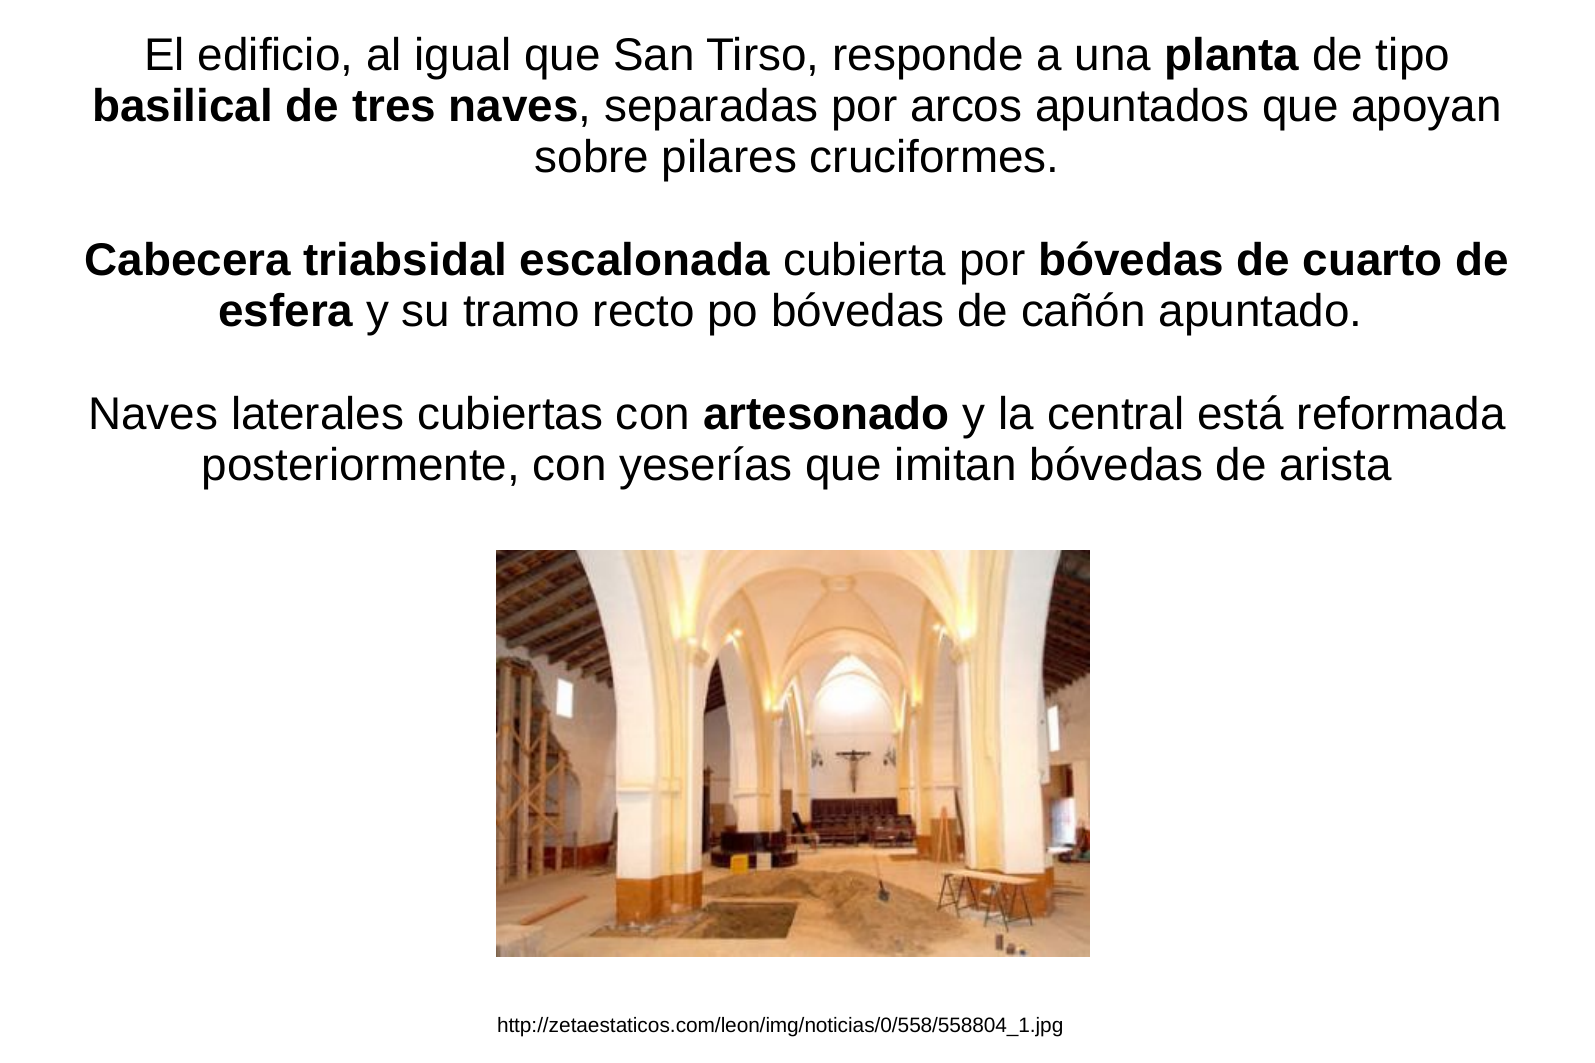

# El edificio, al igual que San Tirso, responde a una planta de tipo basilical de tres naves, separadas por arcos apuntados que apoyan sobre pilares cruciformes. Cabecera triabsidal escalonada cubierta por bóvedas de cuarto de esfera y su tramo recto po bóvedas de cañón apuntado. Naves laterales cubiertas con artesonado y la central está reformada posteriormente, con yeserías que imitan bóvedas de arista
http://zetaestaticos.com/leon/img/noticias/0/558/558804_1.jpg